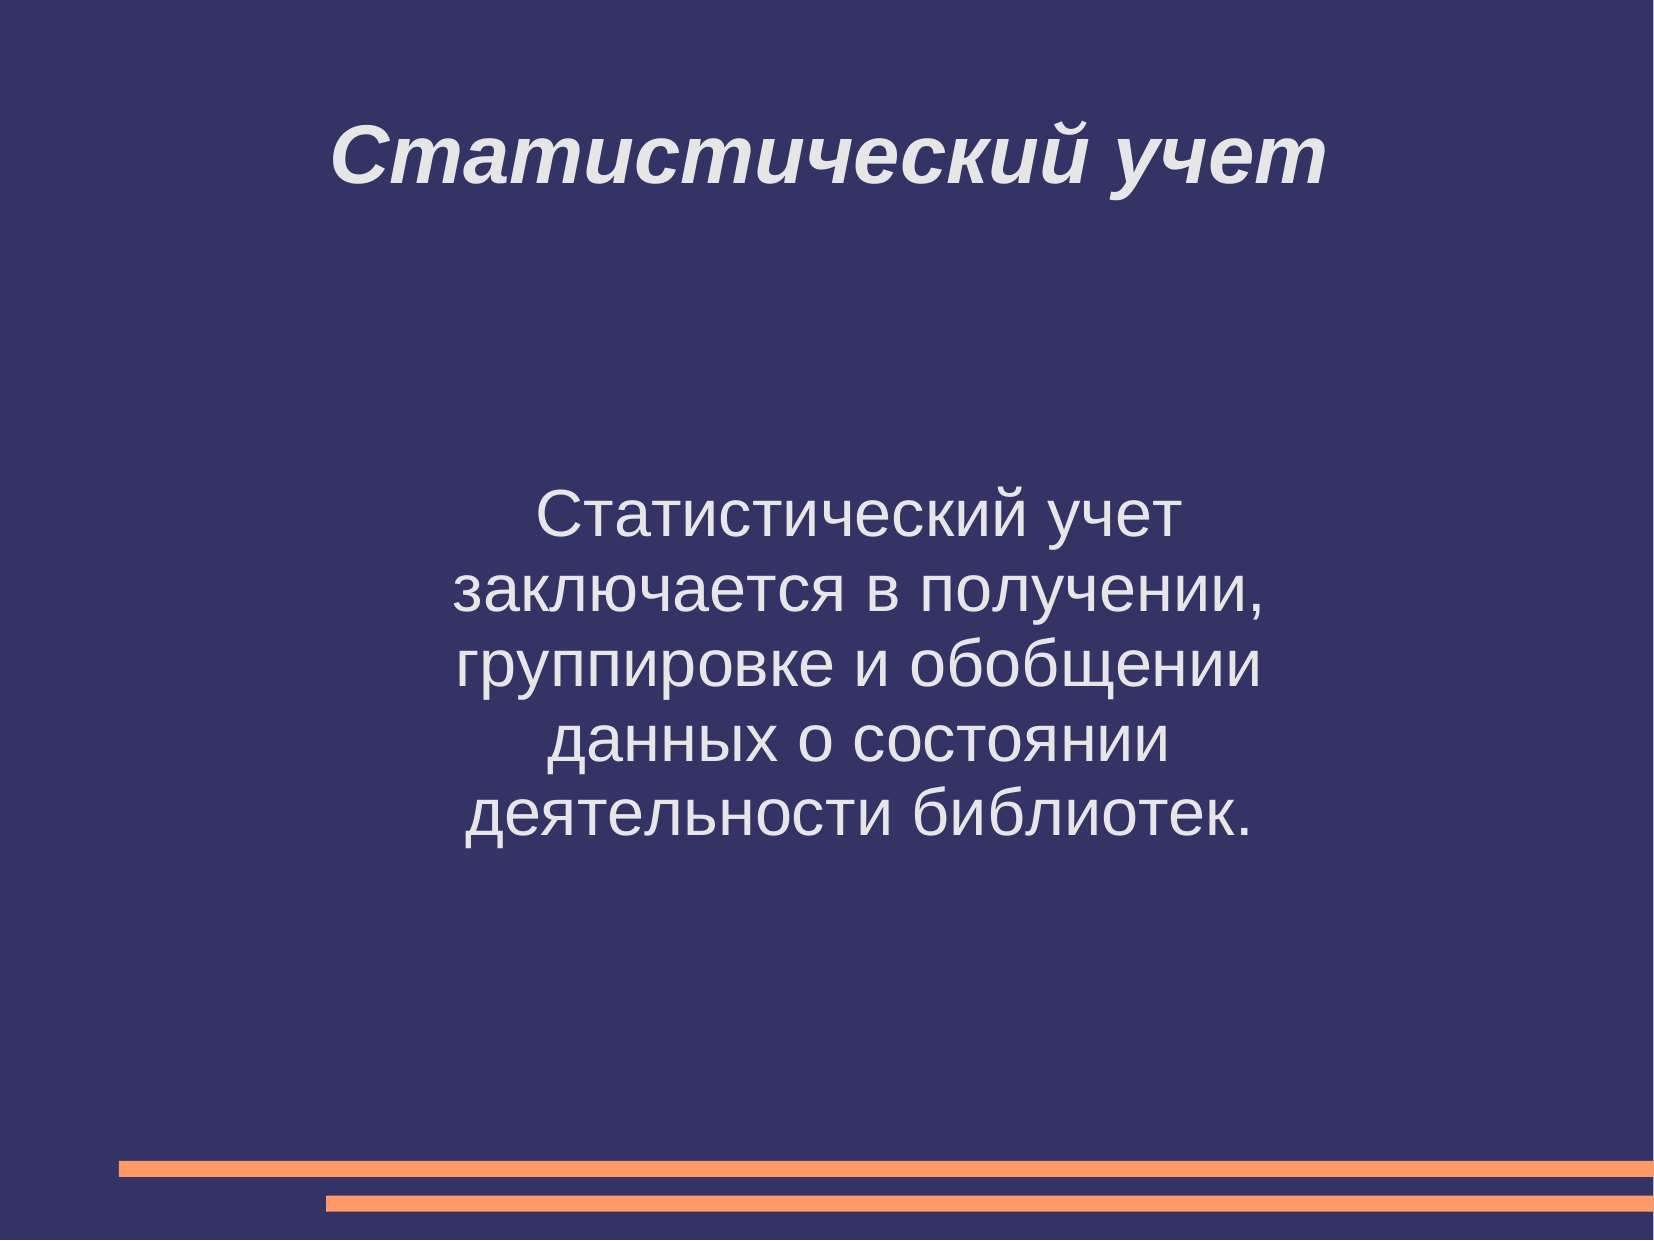

# Статистический учет
Статистический учет
заключается в получении,
группировке и обобщении
данных о состоянии
деятельности библиотек.